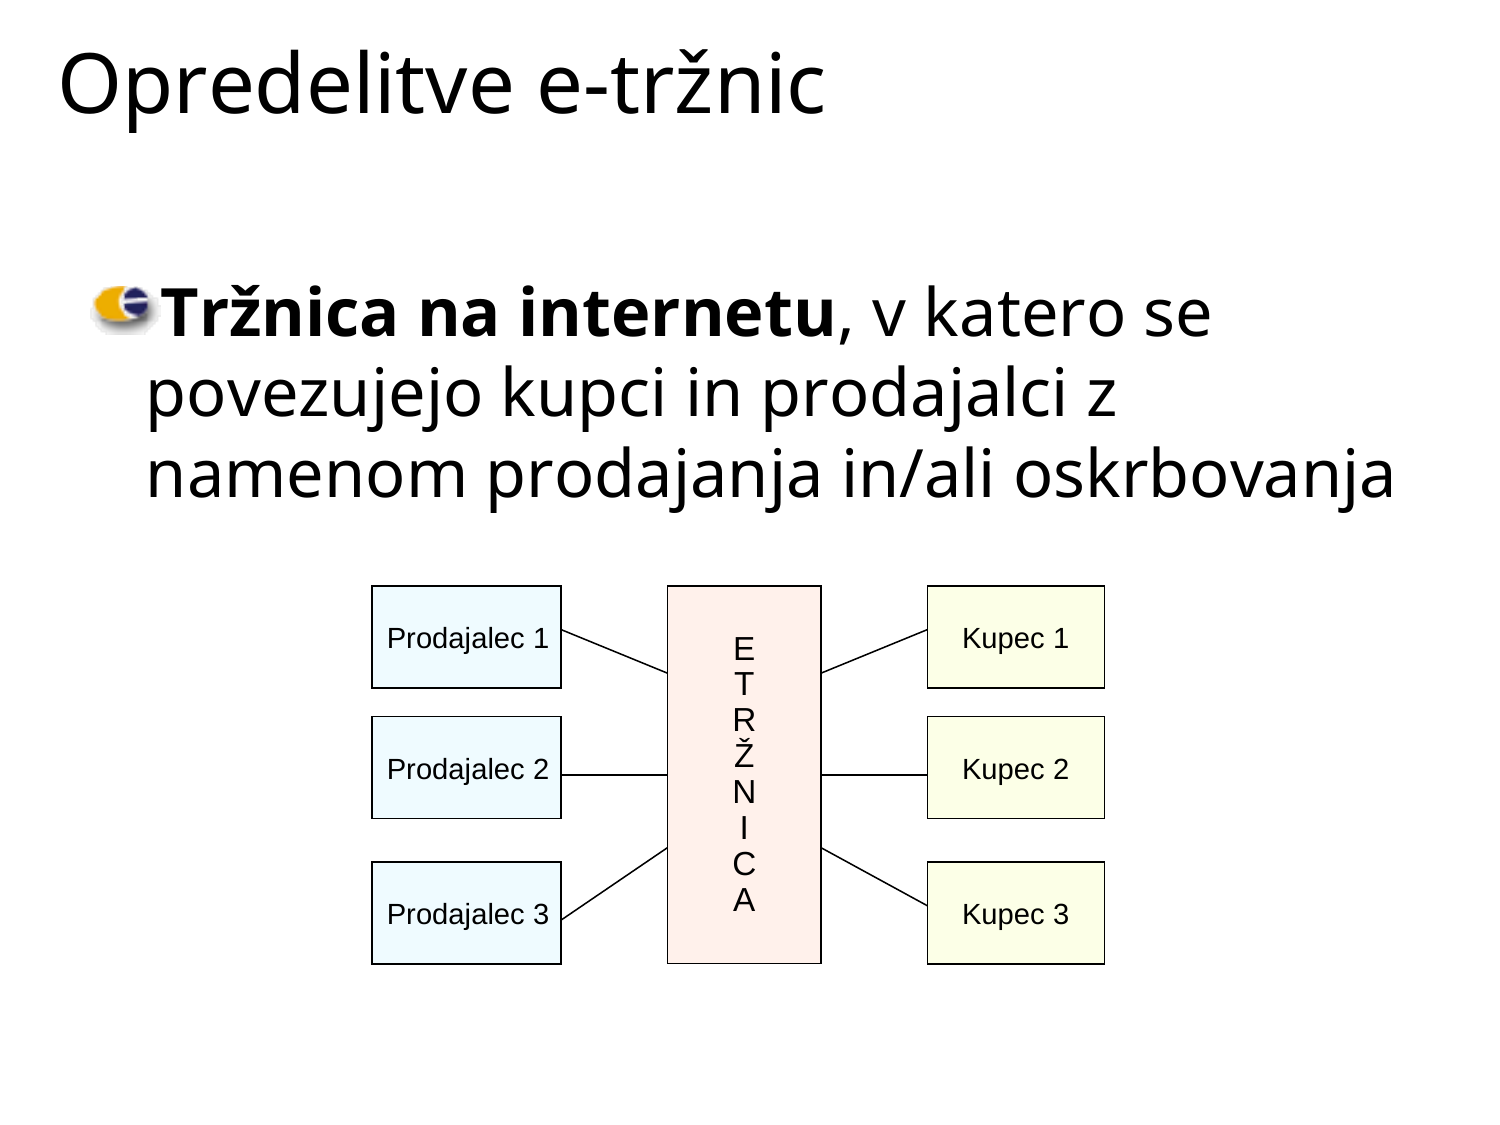

# Opredelitve e-tržnic
Tržnica na internetu, v katero se povezujejo kupci in prodajalci z namenom prodajanja in/ali oskrbovanja
Prodajalec 1
Prodajalec 2
Prodajalec 3
E
T
R
Ž
N
I
C
A
Kupec 1
Kupec 2
Kupec 3